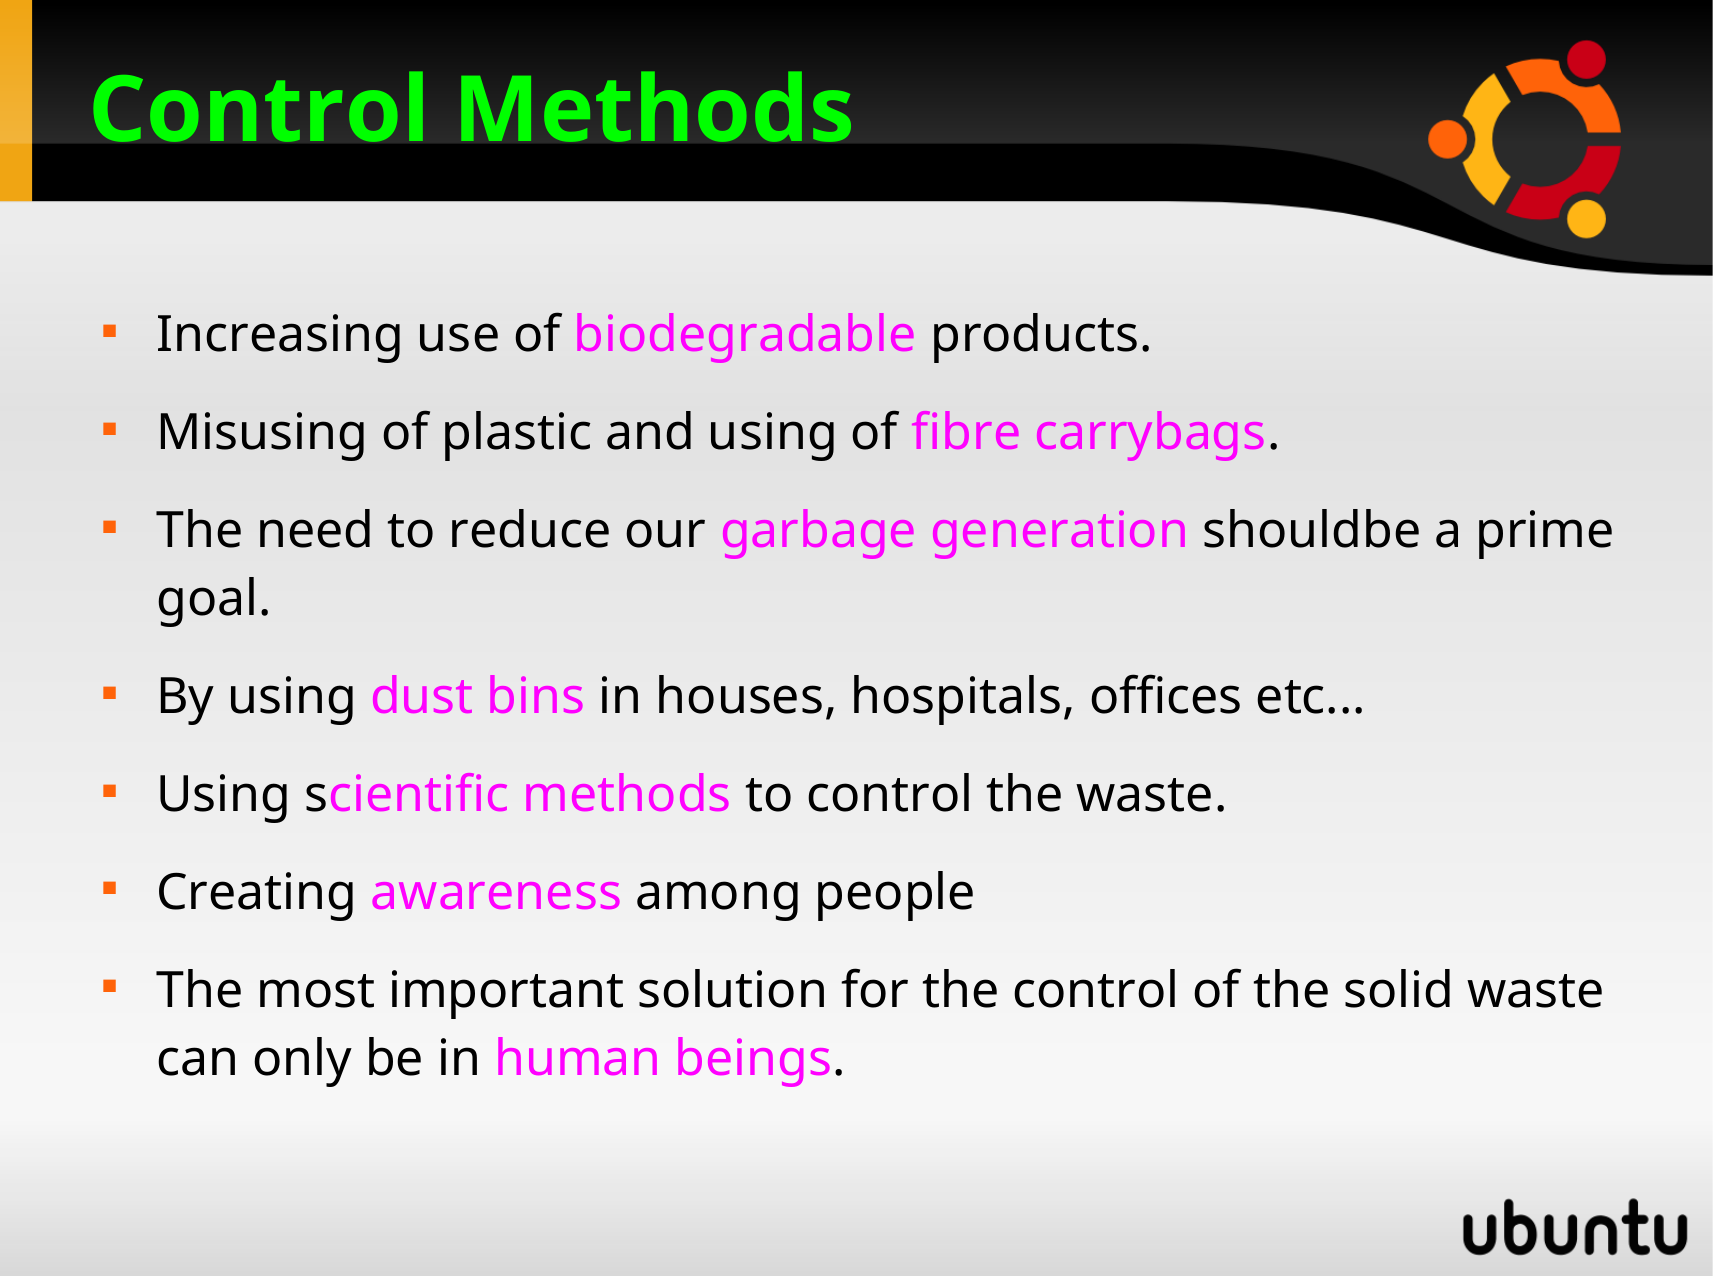

# Control Methods
Increasing use of biodegradable products.
Misusing of plastic and using of fibre carrybags.
The need to reduce our garbage generation shouldbe a prime goal.
By using dust bins in houses, hospitals, offices etc...
Using scientific methods to control the waste.
Creating awareness among people
The most important solution for the control of the solid waste can only be in human beings.